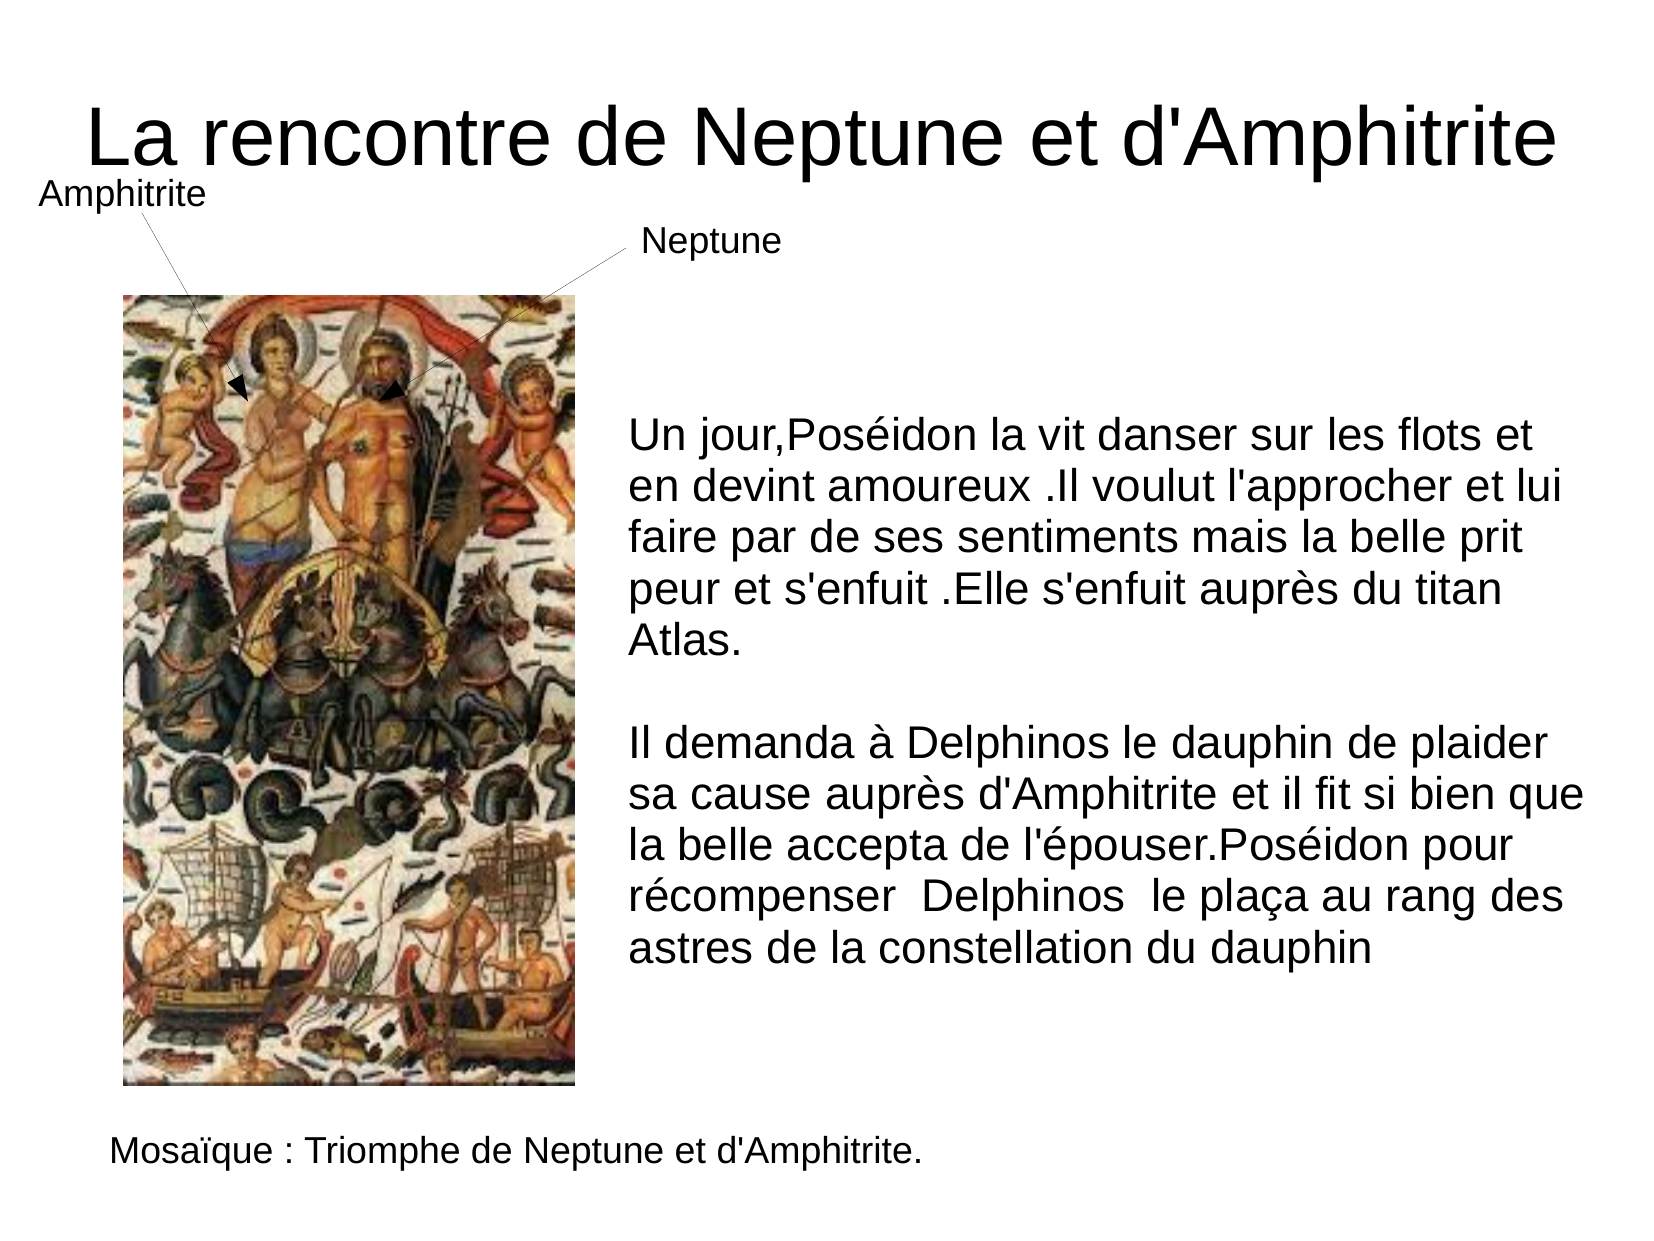

La rencontre de Neptune et d'Amphitrite
Amphitrite
Neptune
Un jour,Poséidon la vit danser sur les flots et en devint amoureux .Il voulut l'approcher et lui faire par de ses sentiments mais la belle prit peur et s'enfuit .Elle s'enfuit auprès du titan Atlas.
Il demanda à Delphinos le dauphin de plaider sa cause auprès d'Amphitrite et il fit si bien que la belle accepta de l'épouser.Poséidon pour récompenser Delphinos le plaça au rang des astres de la constellation du dauphin
Mosaïque : Triomphe de Neptune et d'Amphitrite.